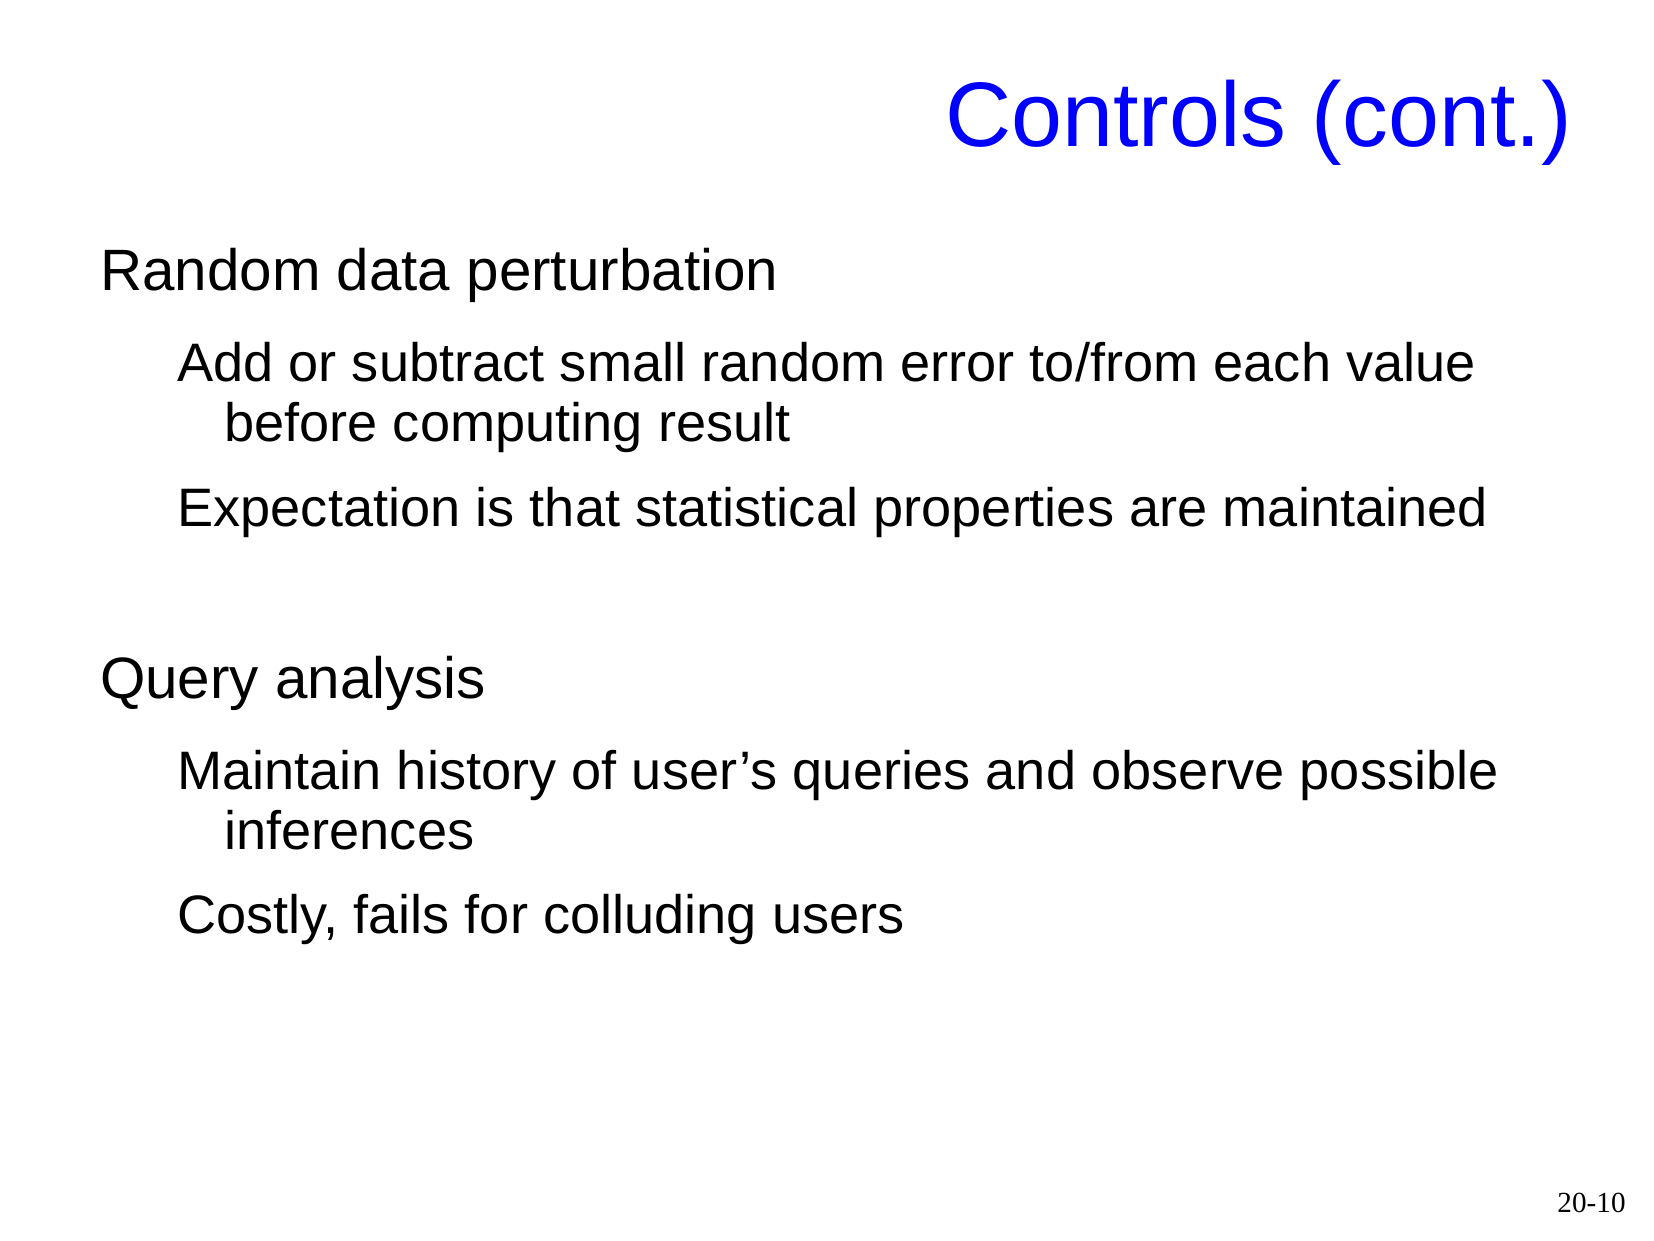

# Controls (cont.)
Random data perturbation
Add or subtract small random error to/from each value before computing result
Expectation is that statistical properties are maintained
Query analysis
Maintain history of user’s queries and observe possible inferences
Costly, fails for colluding users